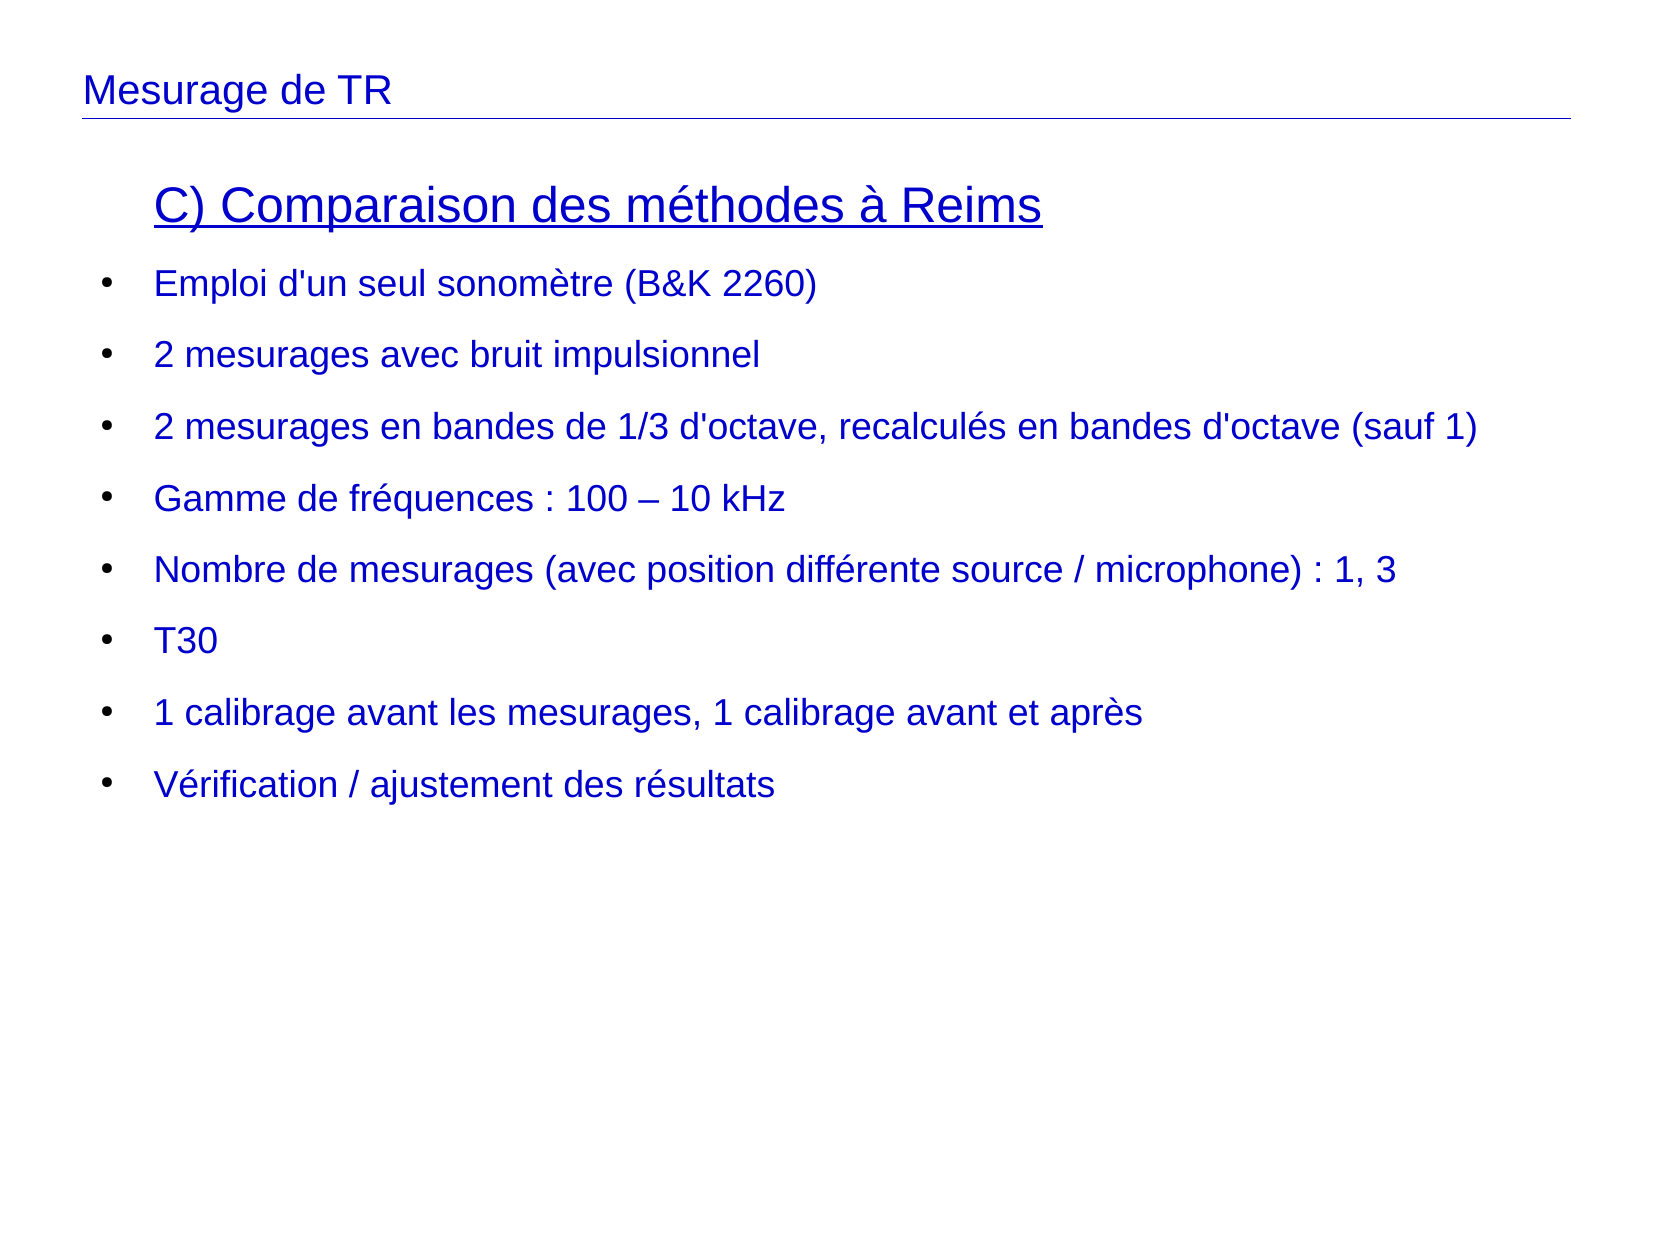

# Mesurage de TR
C) Comparaison des méthodes à Reims
Emploi d'un seul sonomètre (B&K 2260)
2 mesurages avec bruit impulsionnel
2 mesurages en bandes de 1/3 d'octave, recalculés en bandes d'octave (sauf 1)
Gamme de fréquences : 100 – 10 kHz
Nombre de mesurages (avec position différente source / microphone) : 1, 3
T30
1 calibrage avant les mesurages, 1 calibrage avant et après
Vérification / ajustement des résultats